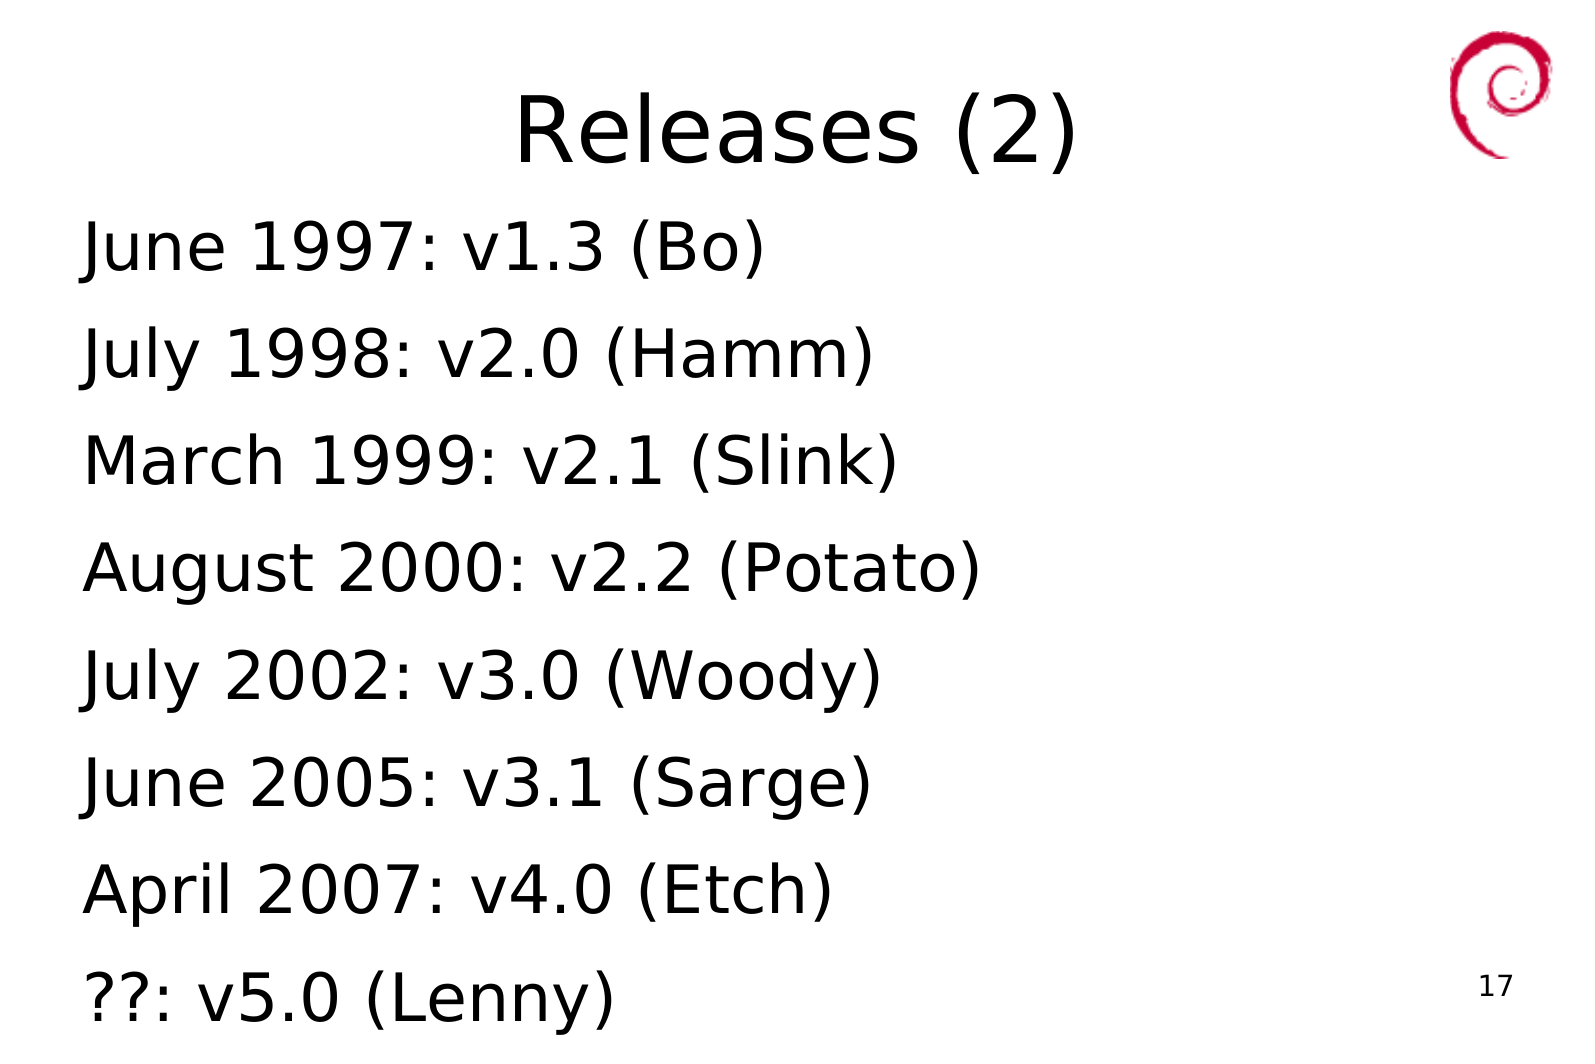

# Releases (2)
June 1997: v1.3 (Bo)
July 1998: v2.0 (Hamm)
March 1999: v2.1 (Slink)
August 2000: v2.2 (Potato)
July 2002: v3.0 (Woody)
June 2005: v3.1 (Sarge)
April 2007: v4.0 (Etch)
??: v5.0 (Lenny)
17